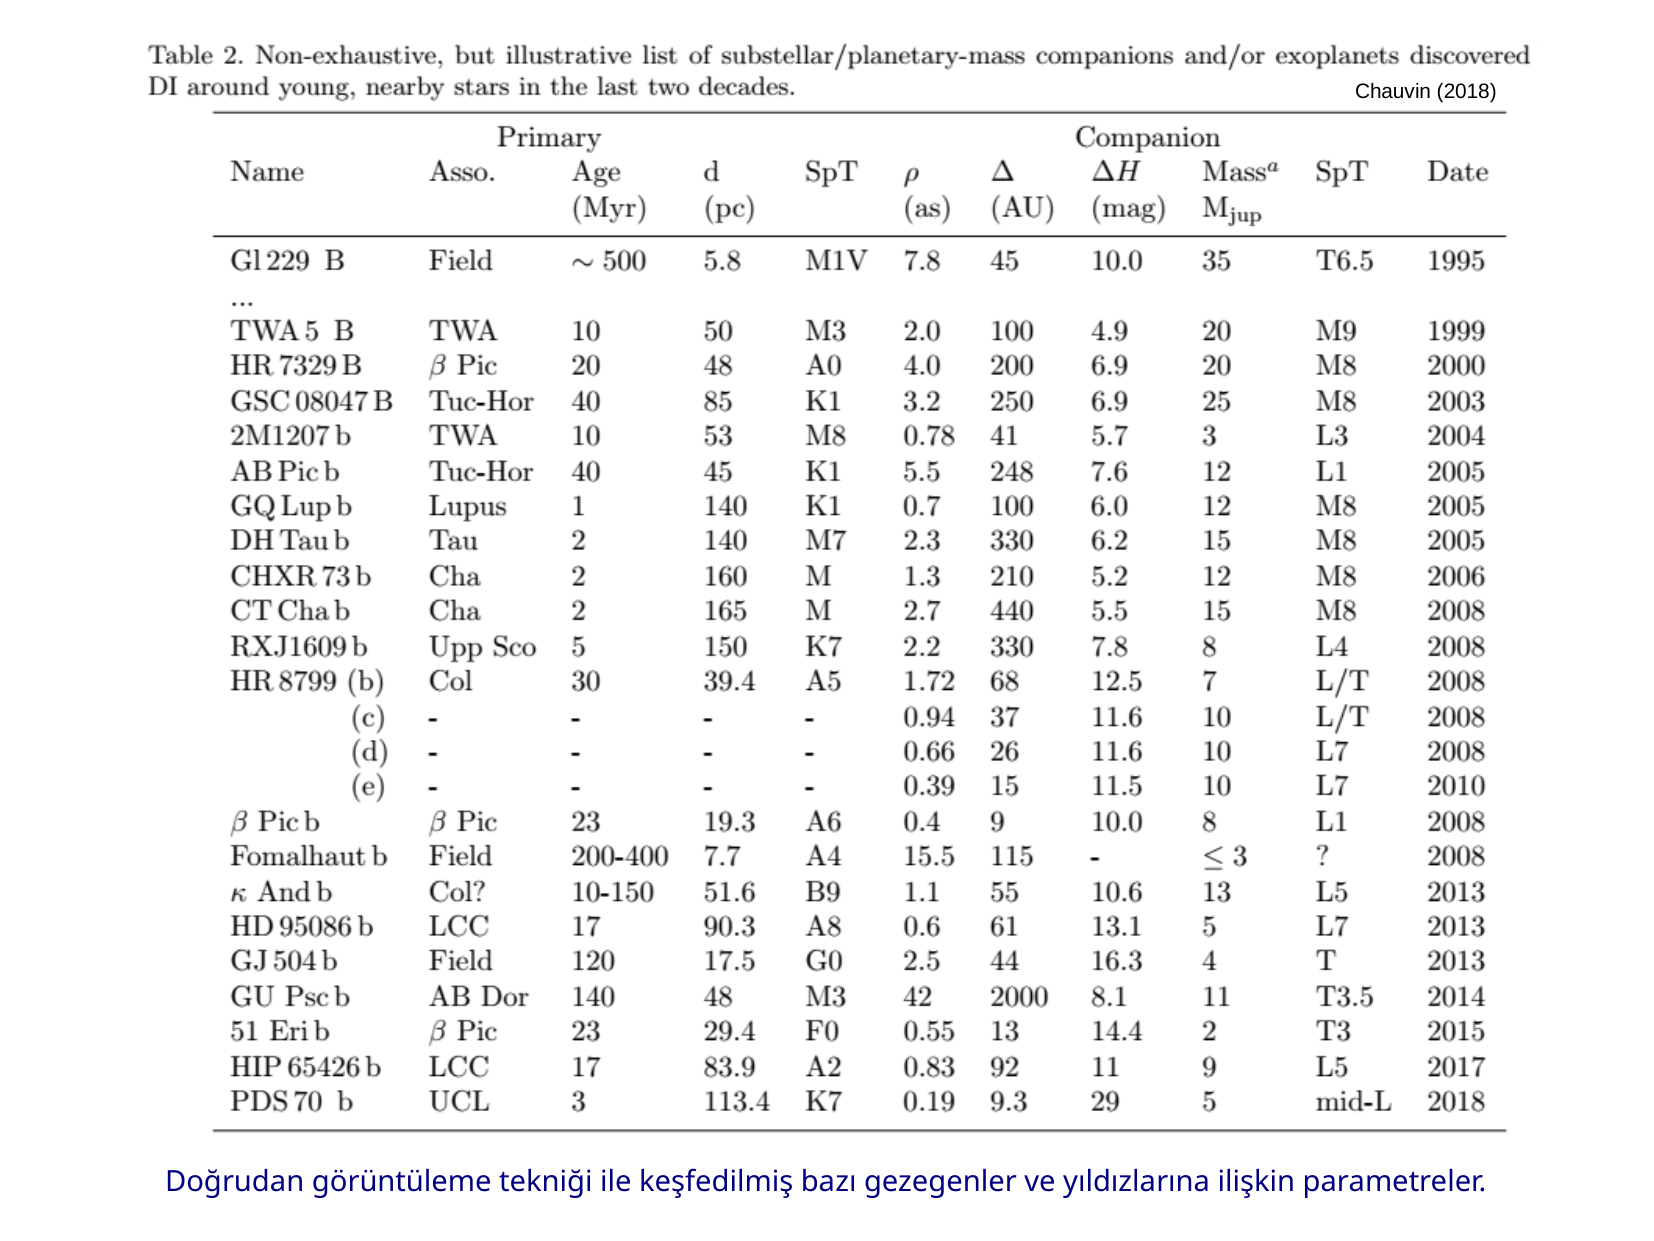

Chauvin (2018)
Doğrudan görüntüleme tekniği ile keşfedilmiş bazı gezegenler ve yıldızlarına ilişkin parametreler.